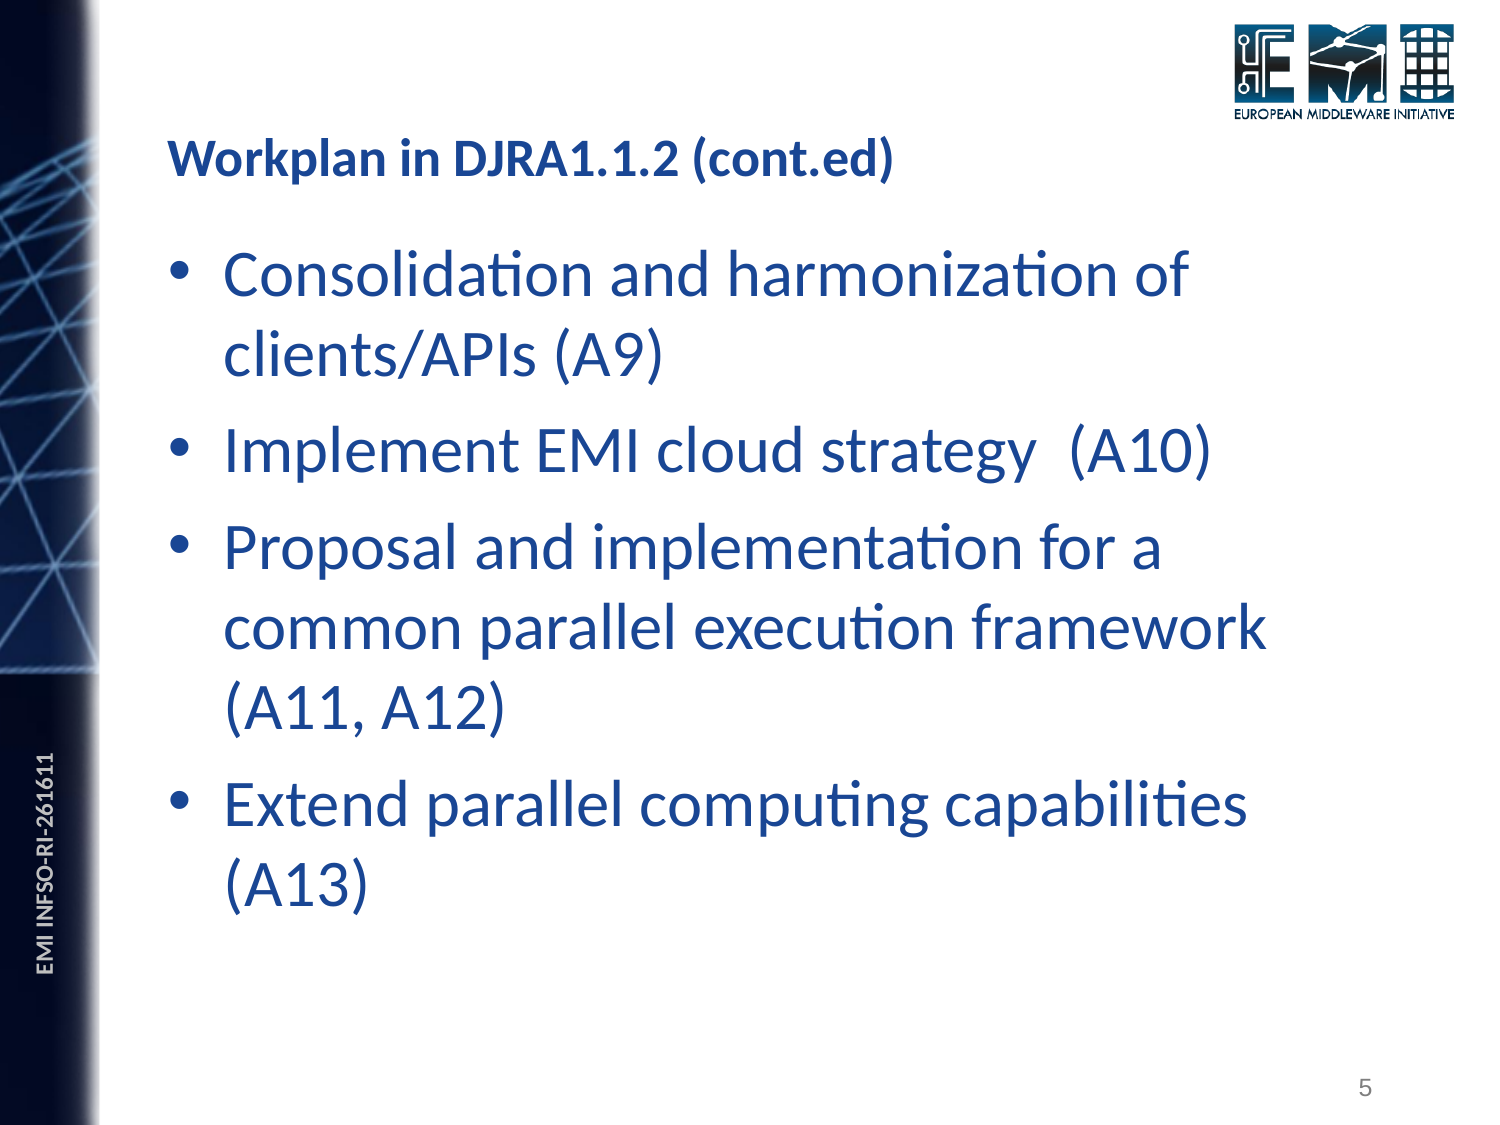

Workplan in DJRA1.1.2 (cont.ed)
# Consolidation and harmonization of clients/APIs (A9)
Implement EMI cloud strategy (A10)
Proposal and implementation for a common parallel execution framework (A11, A12)
Extend parallel computing capabilities (A13)